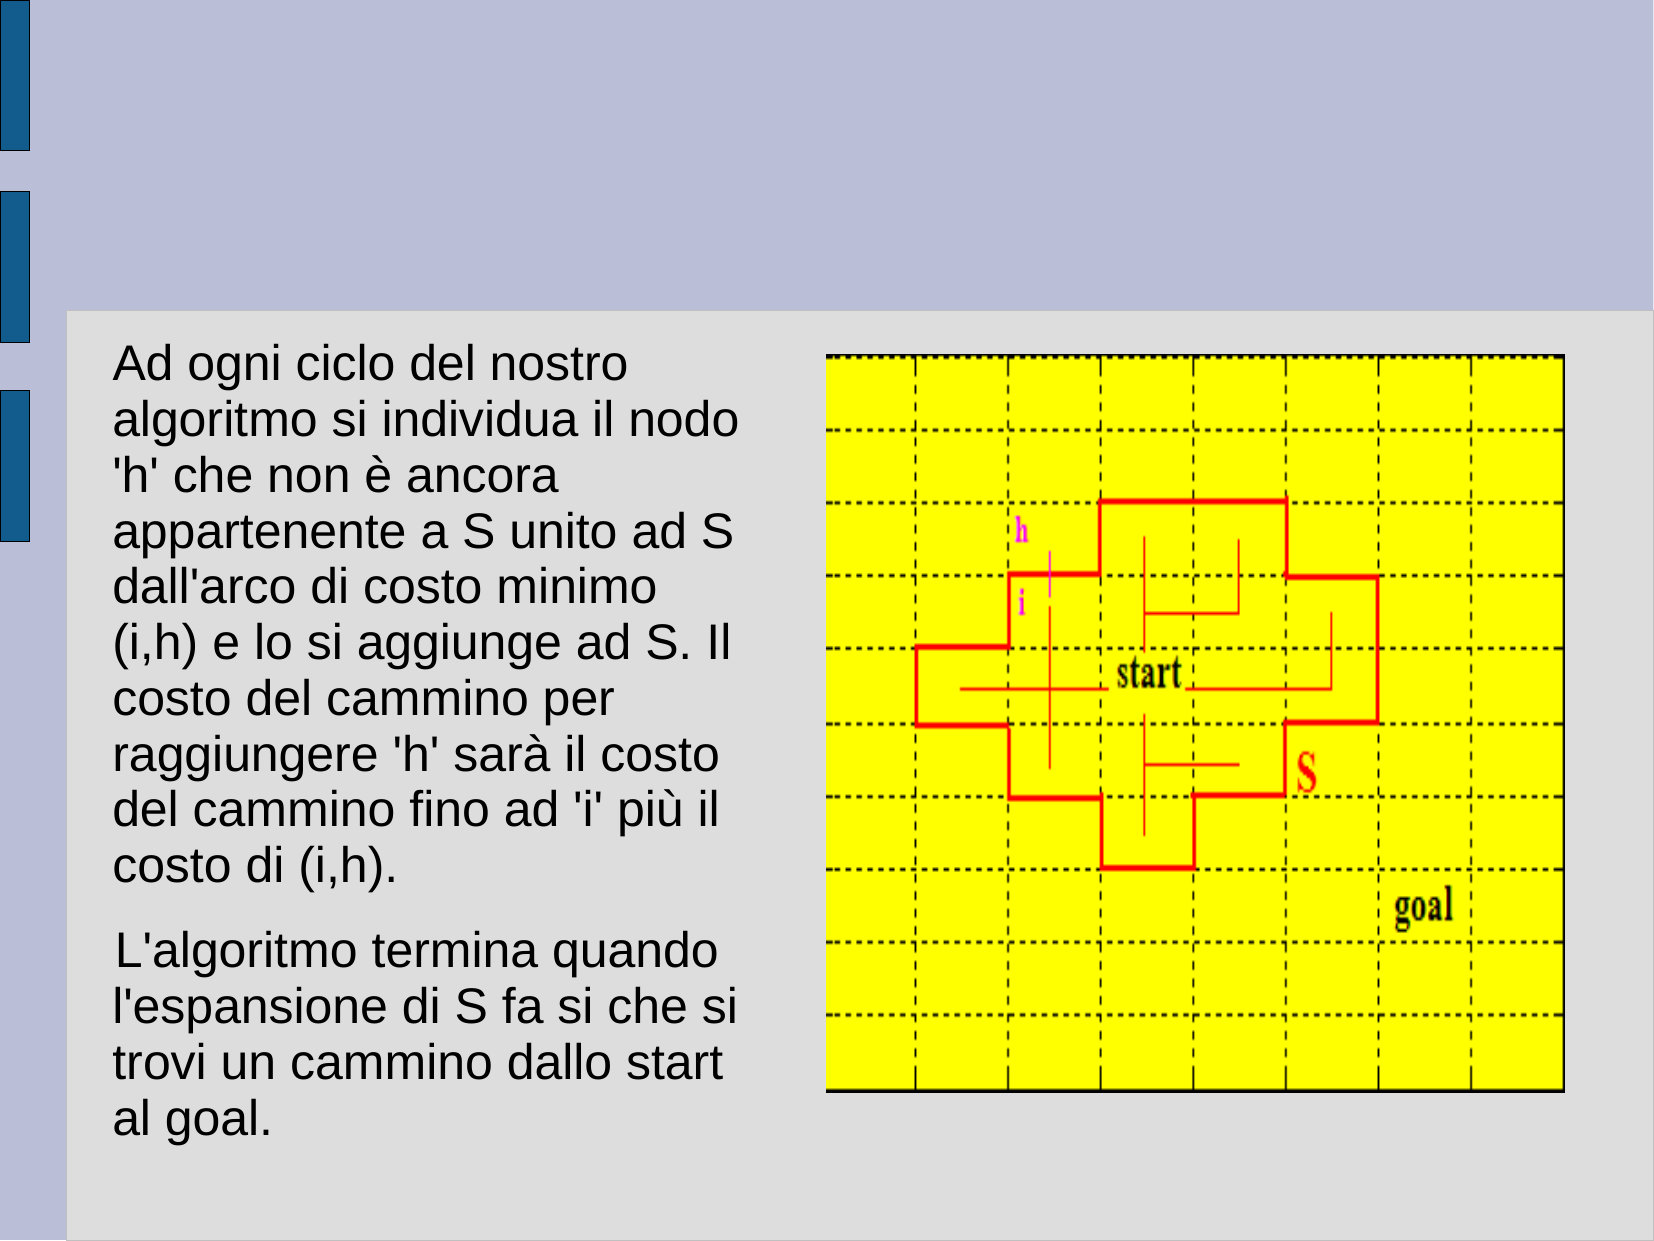

#
 Ad ogni ciclo del nostro algoritmo si individua il nodo 'h' che non è ancora appartenente a S unito ad S dall'arco di costo minimo (i,h) e lo si aggiunge ad S. Il costo del cammino per raggiungere 'h' sarà il costo del cammino fino ad 'i' più il costo di (i,h).
 L'algoritmo termina quando l'espansione di S fa si che si trovi un cammino dallo start al goal.